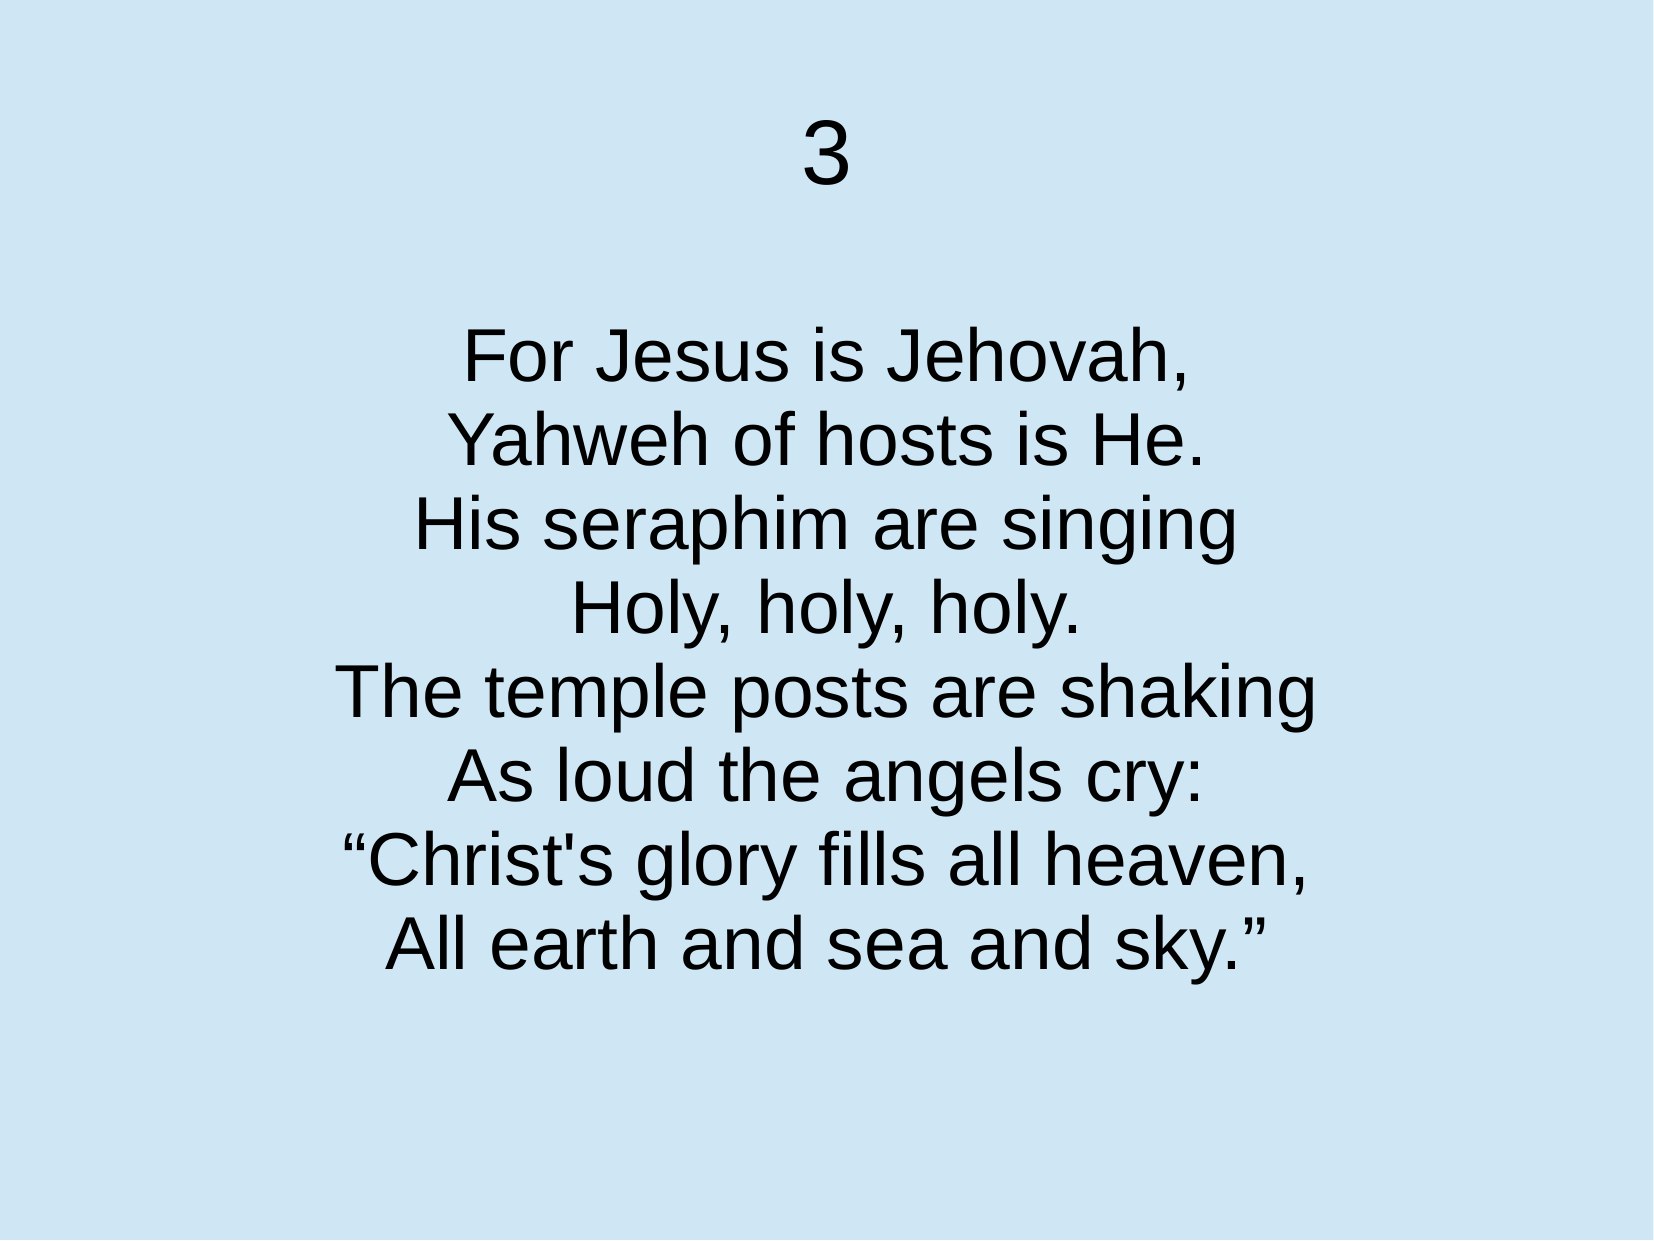

# 3
For Jesus is Jehovah,
Yahweh of hosts is He.
His seraphim are singing
Holy, holy, holy.
The temple posts are shaking
As loud the angels cry:
“Christ's glory fills all heaven,
All earth and sea and sky.”